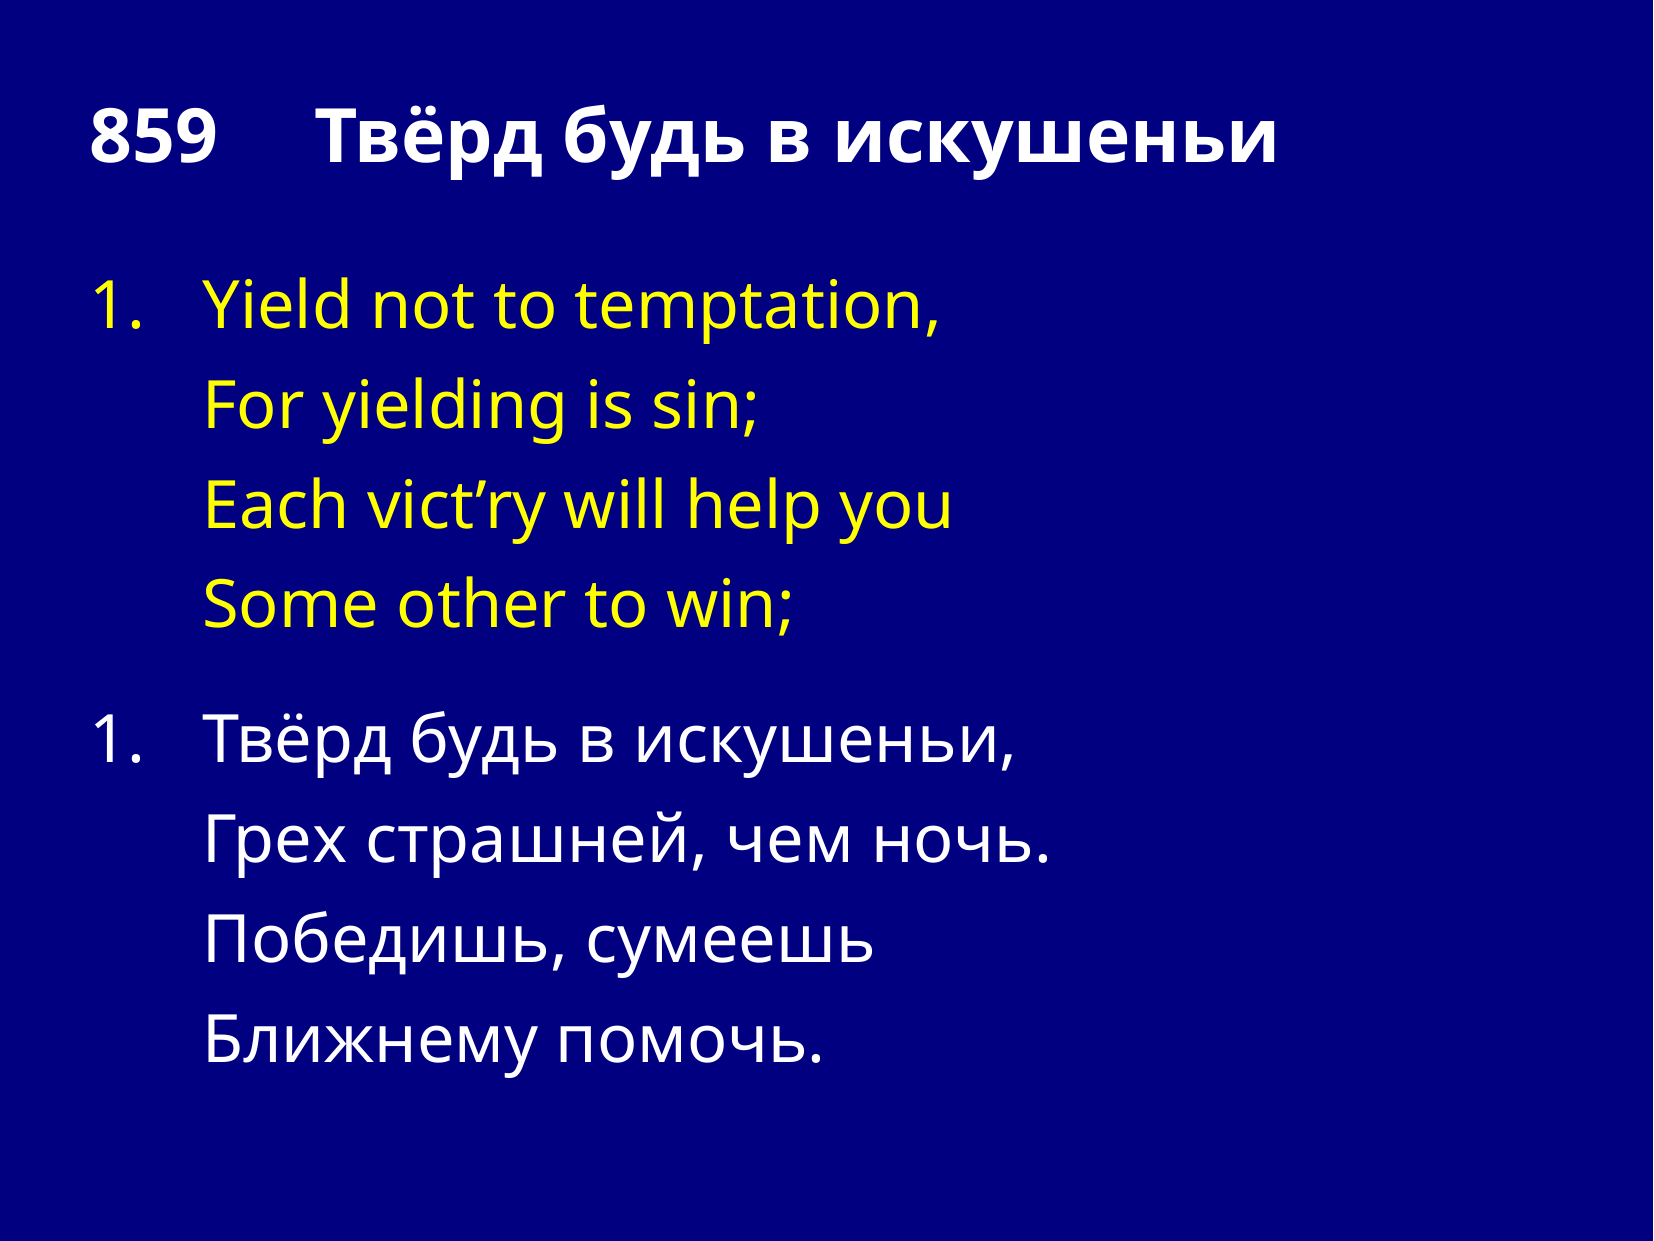

859	Твёрд будь в искушеньи
1.	Yield not to temptation,
	For yielding is sin;
	Each vict’ry will help you
	Some other to win;
1.	Твёрд будь в искушеньи,
	Грех страшней, чем ночь.
	Победишь, сумеешь
	Ближнему помочь.